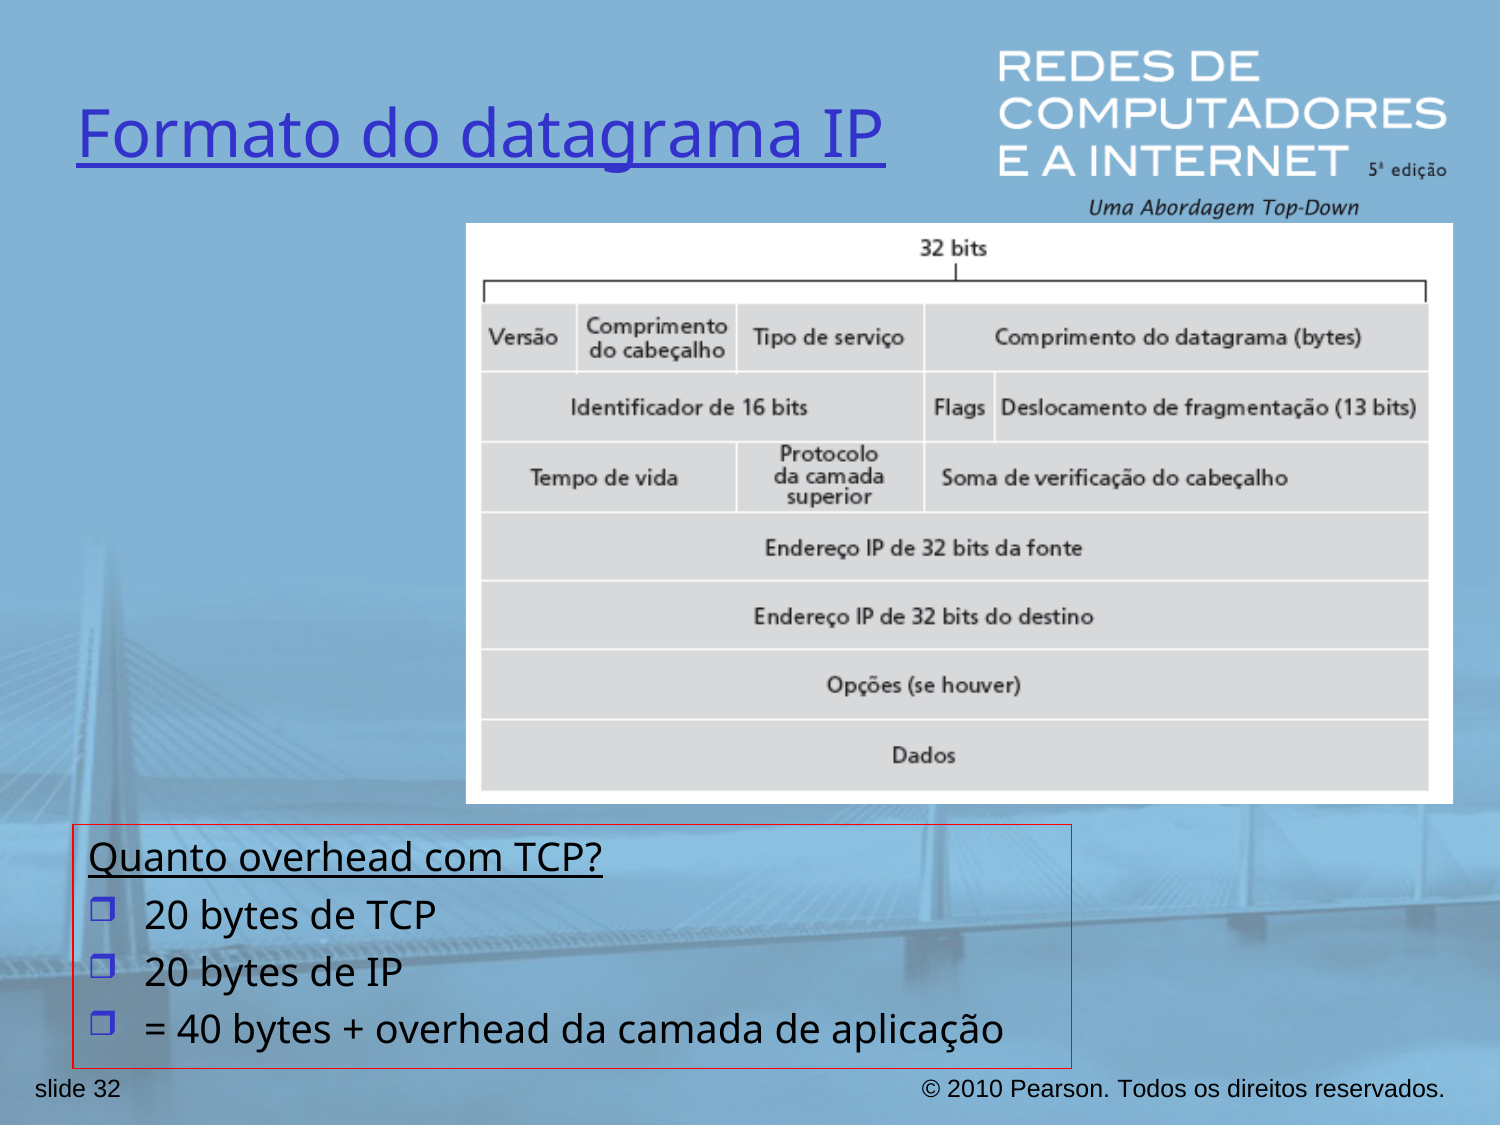

# Formato do datagrama IP
Quanto overhead com TCP?
20 bytes de TCP
20 bytes de IP
= 40 bytes + overhead da camada de aplicação